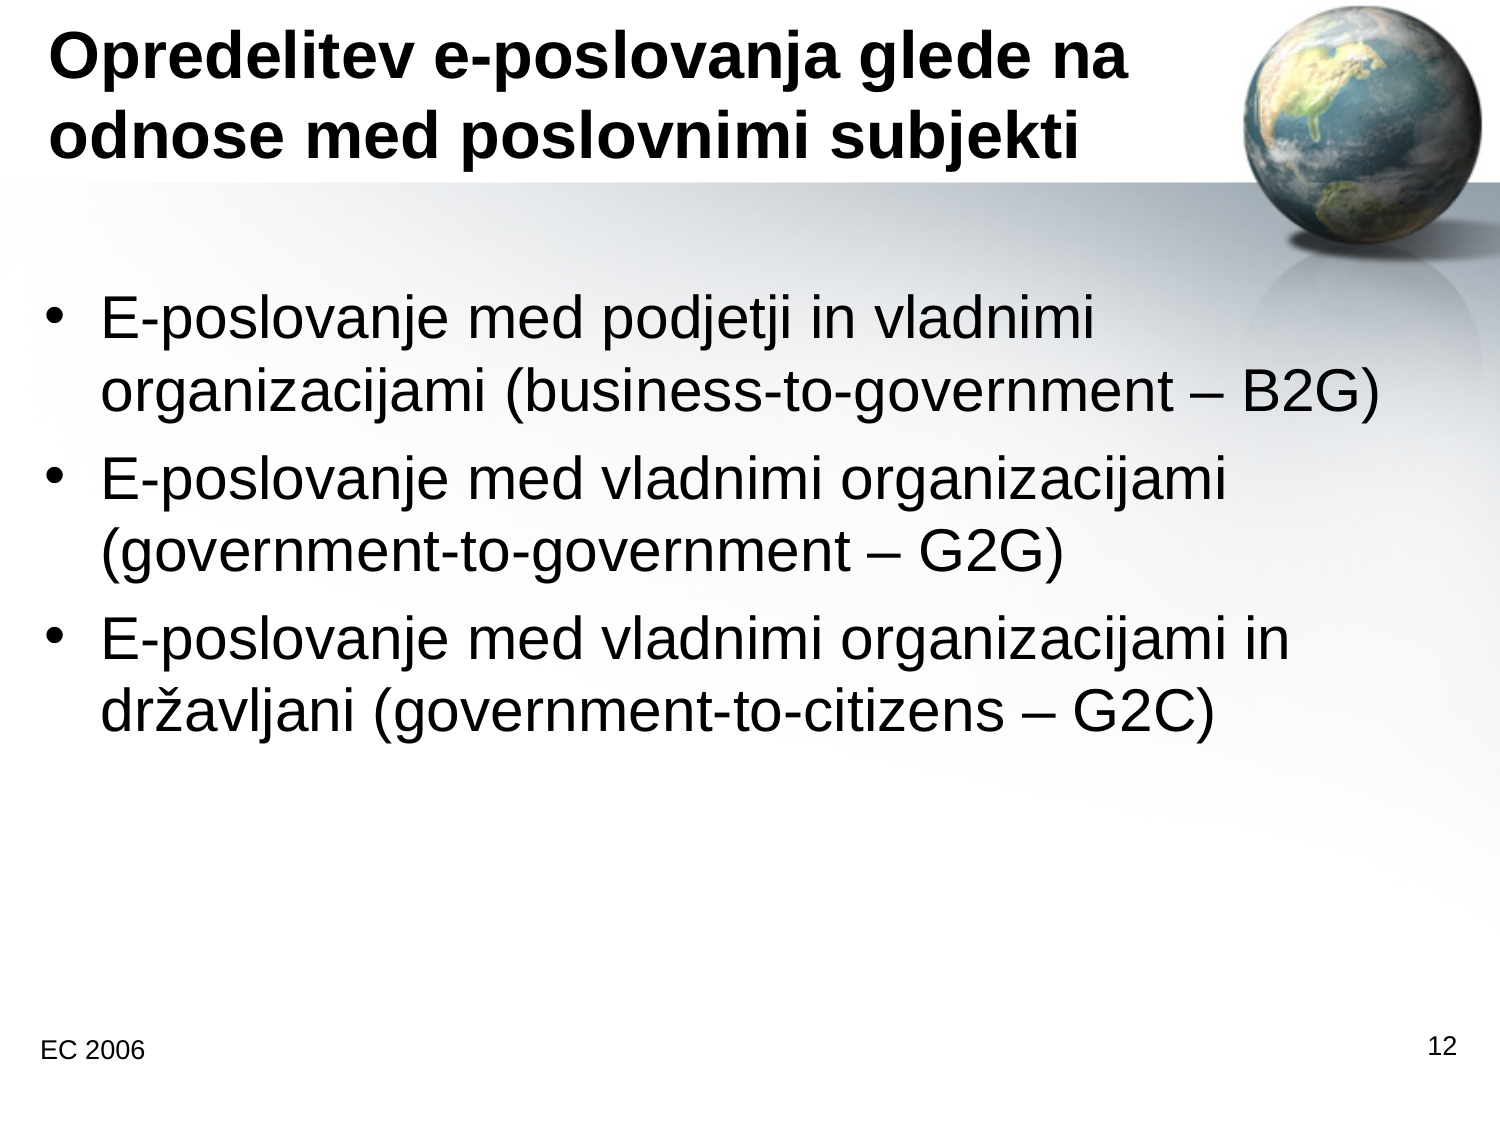

# Opredelitev e-poslovanja glede na odnose med poslovnimi subjekti
E-poslovanje med podjetji in vladnimi organizacijami (business-to-government – B2G)
E-poslovanje med vladnimi organizacijami (government-to-government – G2G)
E-poslovanje med vladnimi organizacijami in državljani (government-to-citizens – G2C)
EC 2006